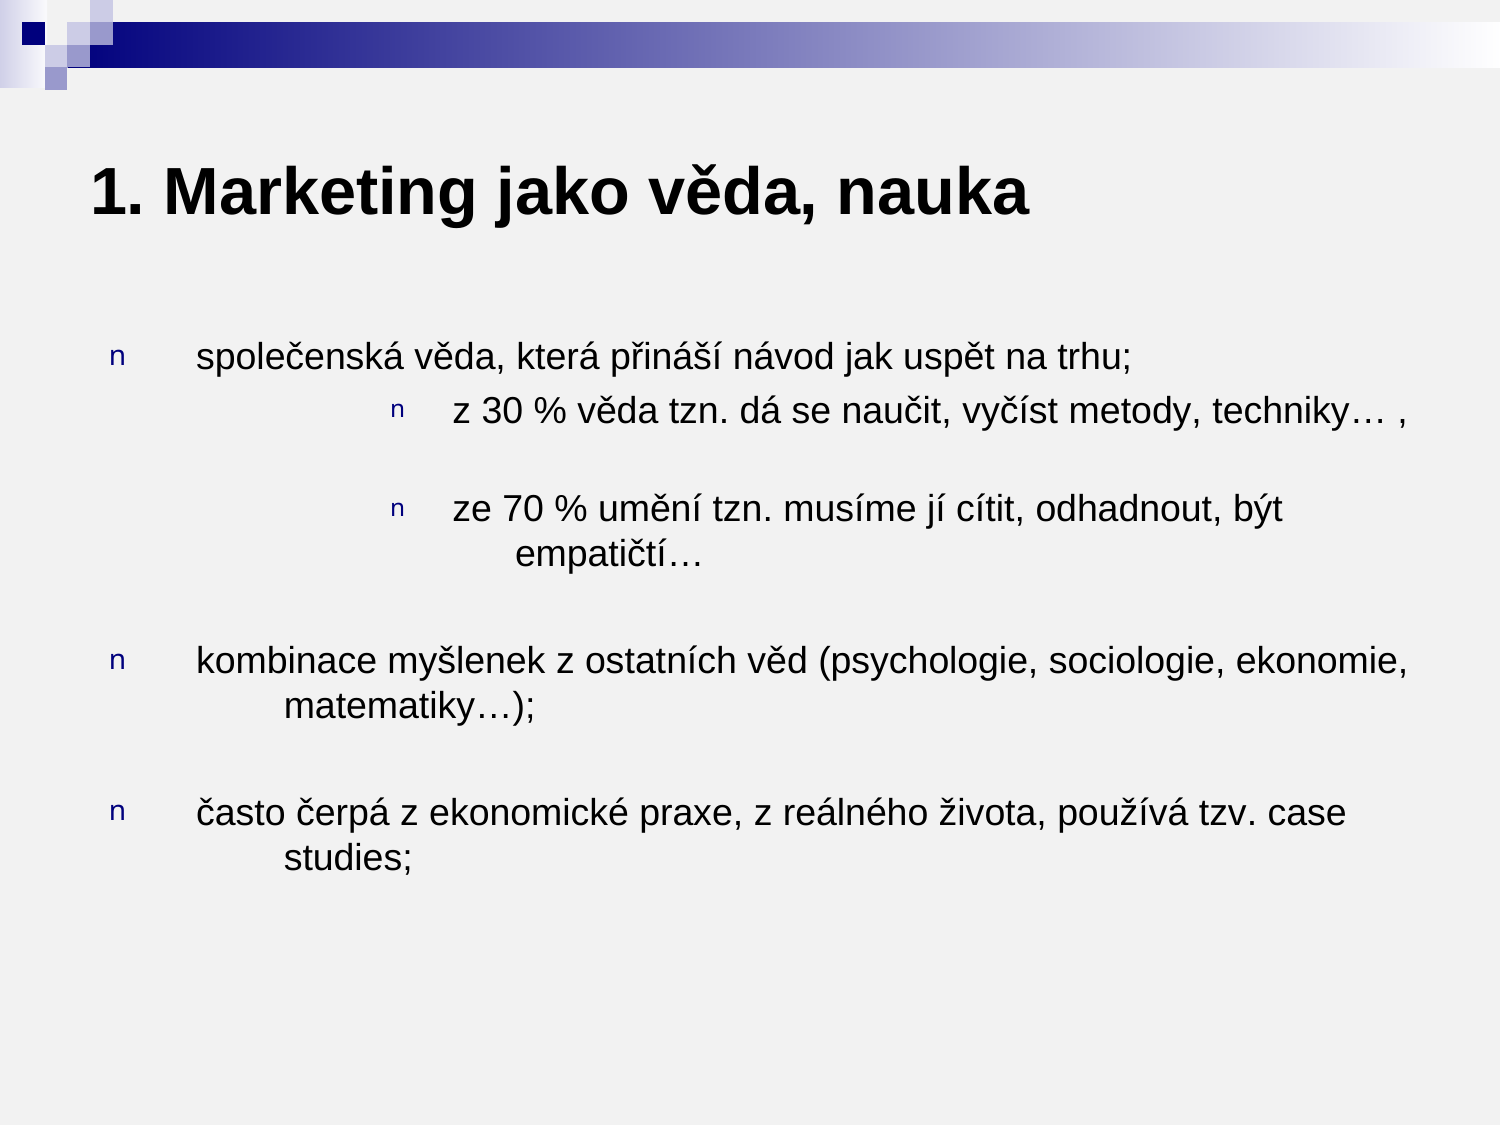

# 1. Marketing jako věda, nauka
společenská věda, která přináší návod jak uspět na trhu;
z 30 % věda tzn. dá se naučit, vyčíst metody, techniky… ,
ze 70 % umění tzn. musíme jí cítit, odhadnout, být empatičtí…
kombinace myšlenek z ostatních věd (psychologie, sociologie, ekonomie, matematiky…);
často čerpá z ekonomické praxe, z reálného života, používá tzv. case studies;